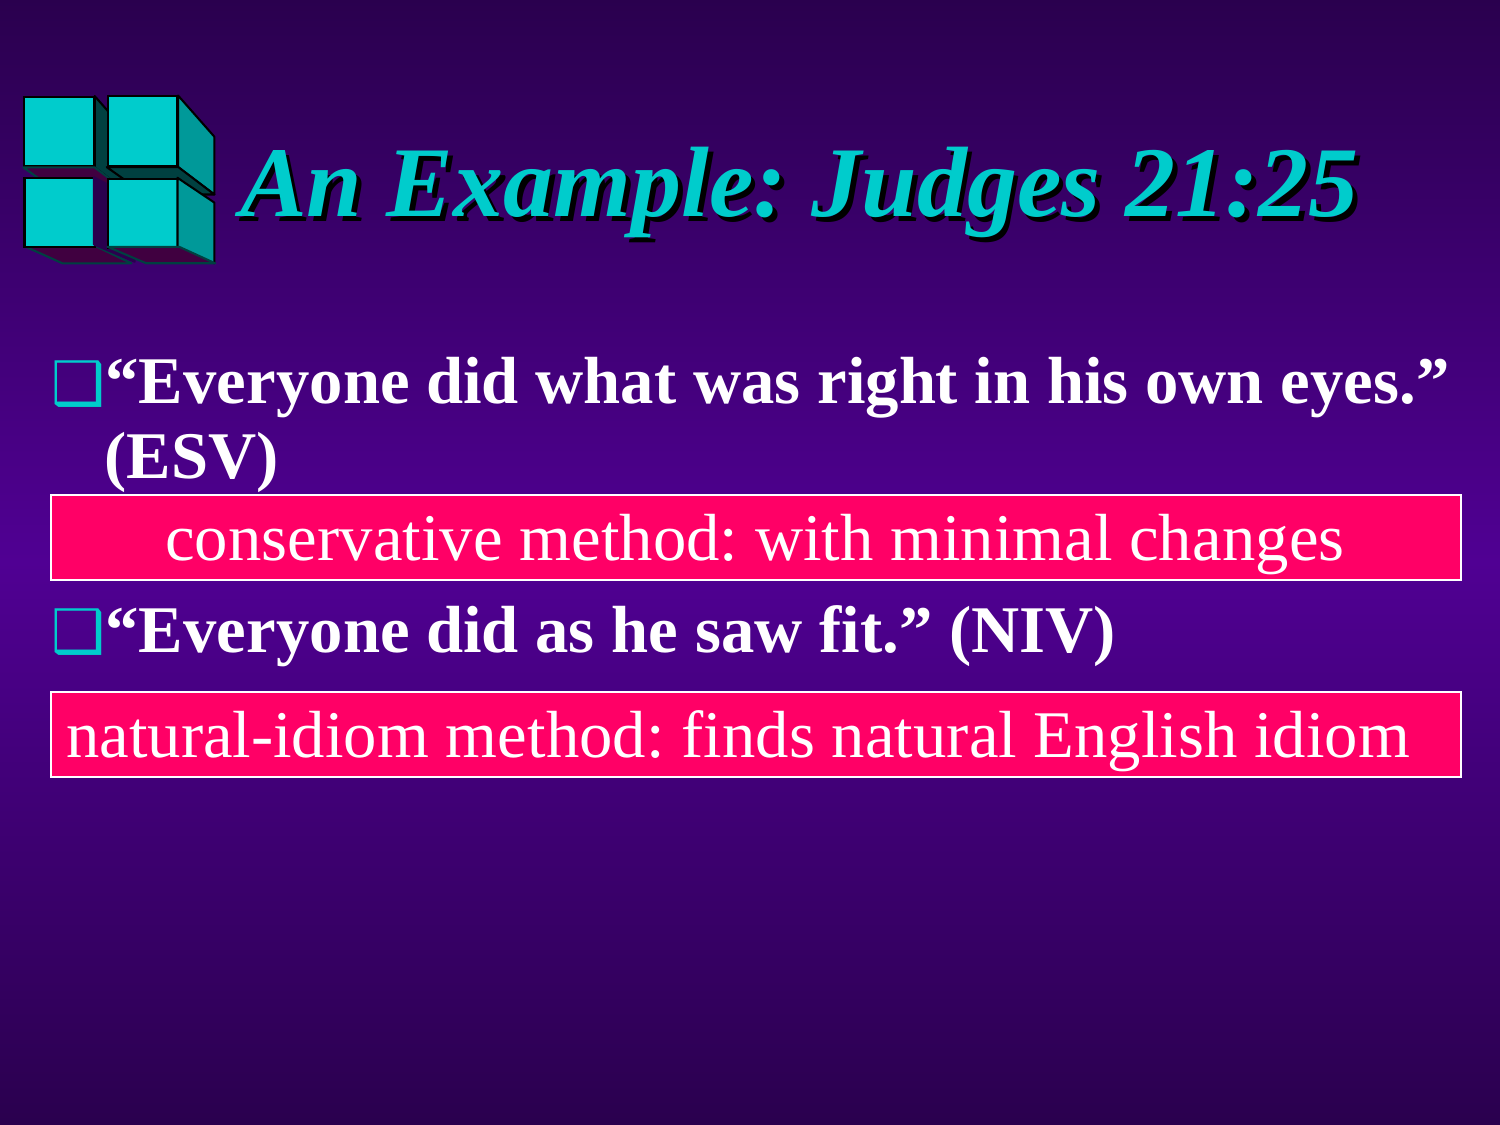

# An Example: Judges 21:25
“Everyone did what was right in his own eyes.” (ESV)
“Everyone did as he saw fit.” (NIV)
conservative method: with minimal changes
natural-idiom method: finds natural English idiom